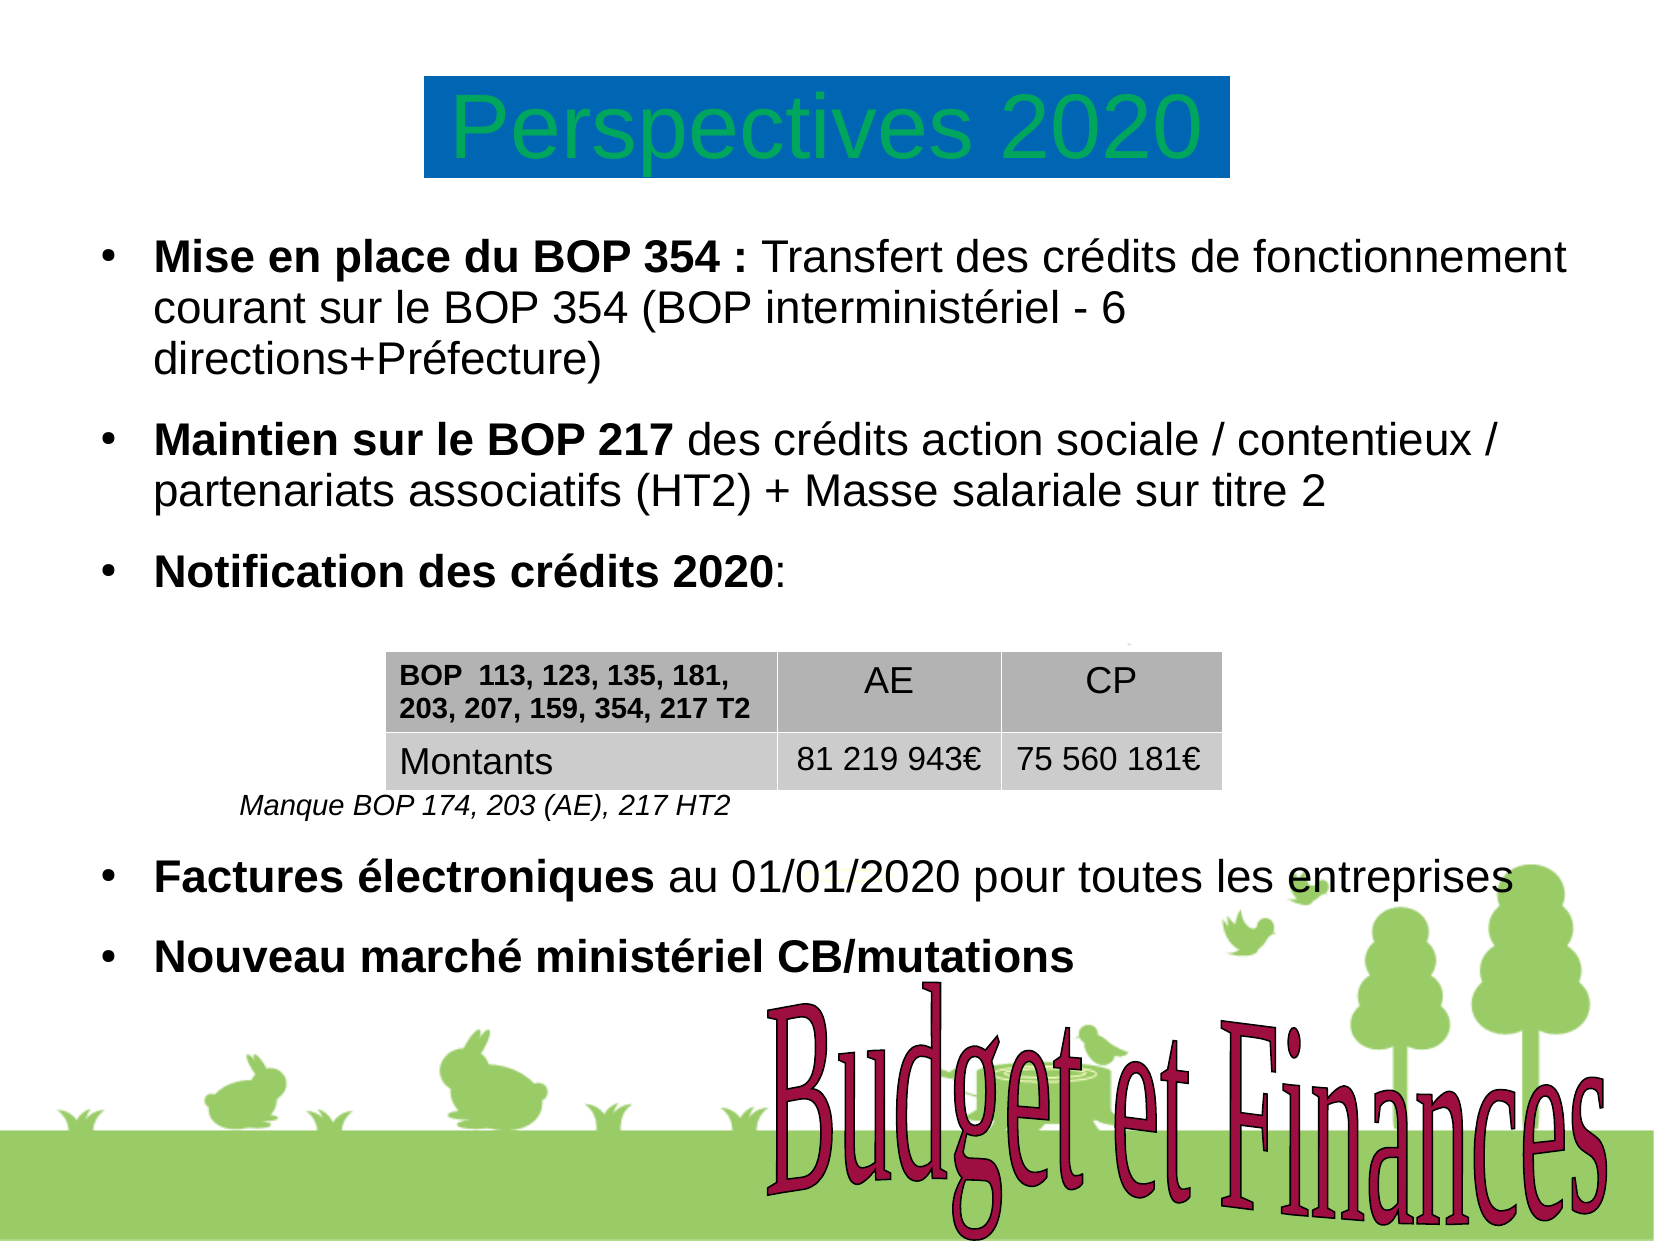

# Perspectives 2020
Mise en place du BOP 354 : Transfert des crédits de fonctionnement courant sur le BOP 354 (BOP interministériel - 6 directions+Préfecture)
Maintien sur le BOP 217 des crédits action sociale / contentieux / partenariats associatifs (HT2) + Masse salariale sur titre 2
Notification des crédits 2020:
 Manque BOP 174, 203 (AE), 217 HT2
Factures électroniques au 01/01/2020 pour toutes les entreprises
Nouveau marché ministériel CB/mutations
| BOP 113, 123, 135, 181, 203, 207, 159, 354, 217 T2 | AE | CP |
| --- | --- | --- |
| Montants | 81 219 943€ | 75 560 181€ |
Budget et Finances